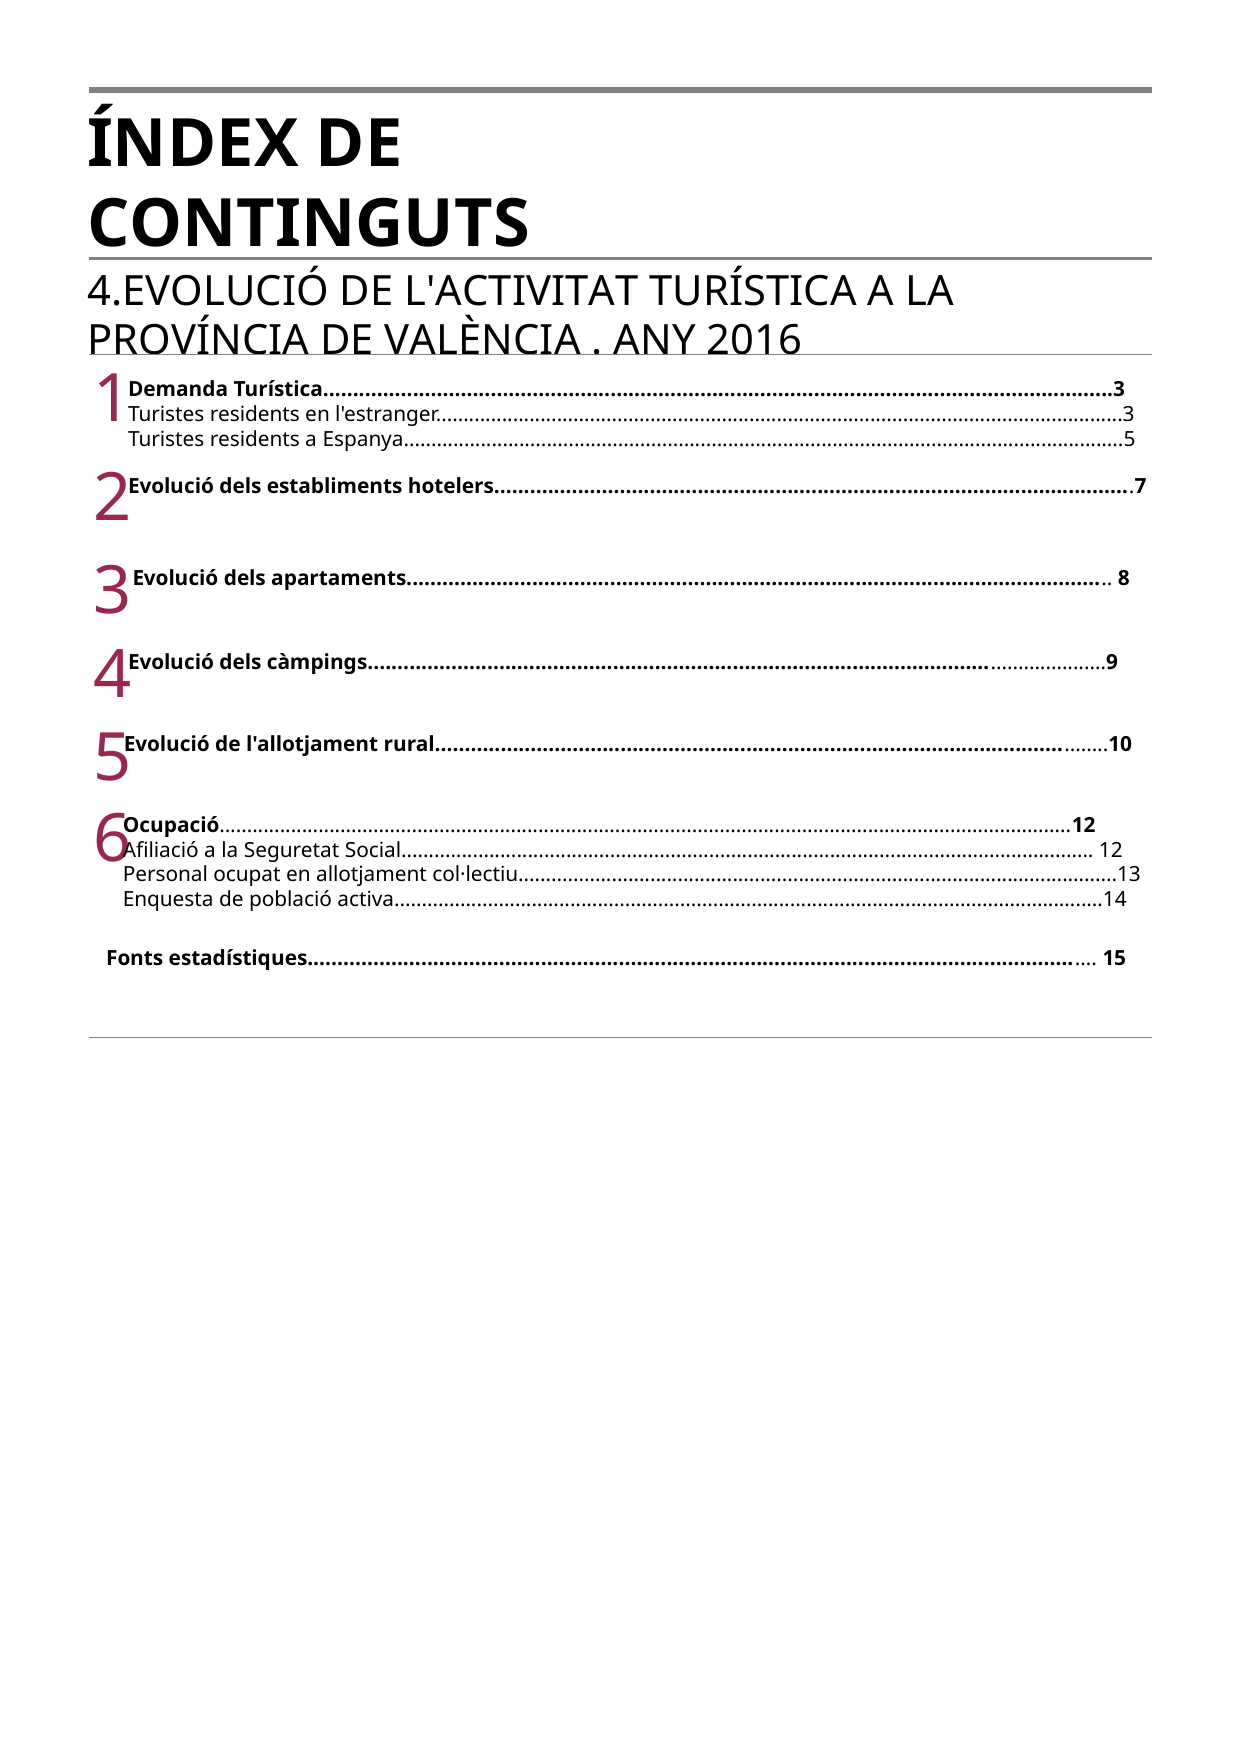

ÍNDEX DE CONTINGUTS
4.EVOLUCIÓ DE L'ACTIVITAT TURÍSTICA A LA PROVÍNCIA DE VALÈNCIA . ANY 2016
1
# Demanda Turística....................................................................................................................................3 Turistes residents en l'estranger.........................................................................................................……..............3 Turistes residents a Espanya...............................................................................................................….................5
2
Evolució dels establiments hotelers.........................................................................................……........….7
3
Evolució dels apartaments............................................................................................……...............….. 8
4
Evolució dels càmpings.........................................................................................……......…..................…9
5
Evolució de l'allotjament rural.................................................................................…..................…........10
6
Ocupació..................................................................................................................................………….........….12 Afiliació a la Seguretat Social..................................................................................................................…....….. 12 Personal ocupat en allotjament col·lectiu..........................................................................................…….............13 Enquesta de població activa.........................................................................................................................…..…14
Fonts estadístiques............................................................................................................................….…. 15